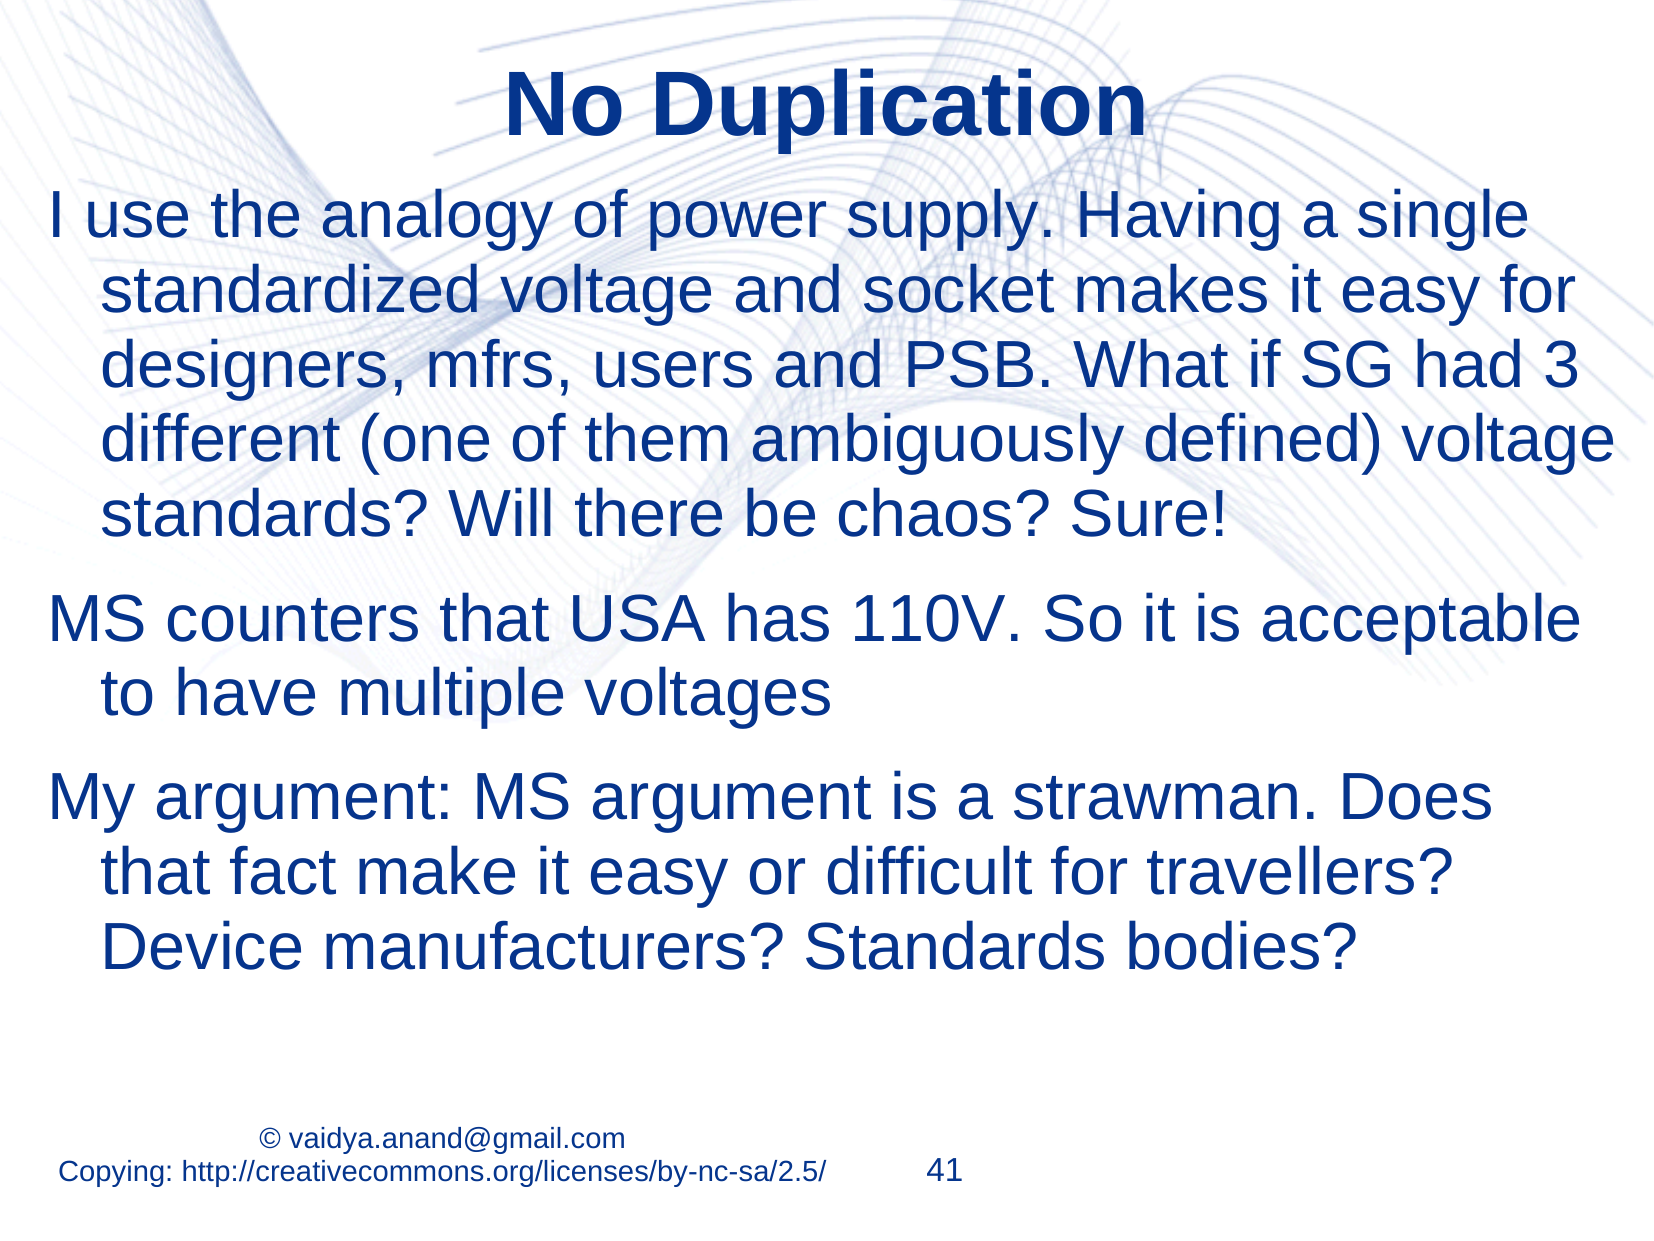

# No Duplication
I use the analogy of power supply. Having a single standardized voltage and socket makes it easy for designers, mfrs, users and PSB. What if SG had 3 different (one of them ambiguously defined) voltage standards? Will there be chaos? Sure!
MS counters that USA has 110V. So it is acceptable to have multiple voltages
My argument: MS argument is a strawman. Does that fact make it easy or difficult for travellers? Device manufacturers? Standards bodies?
http://www.broffice.org
41